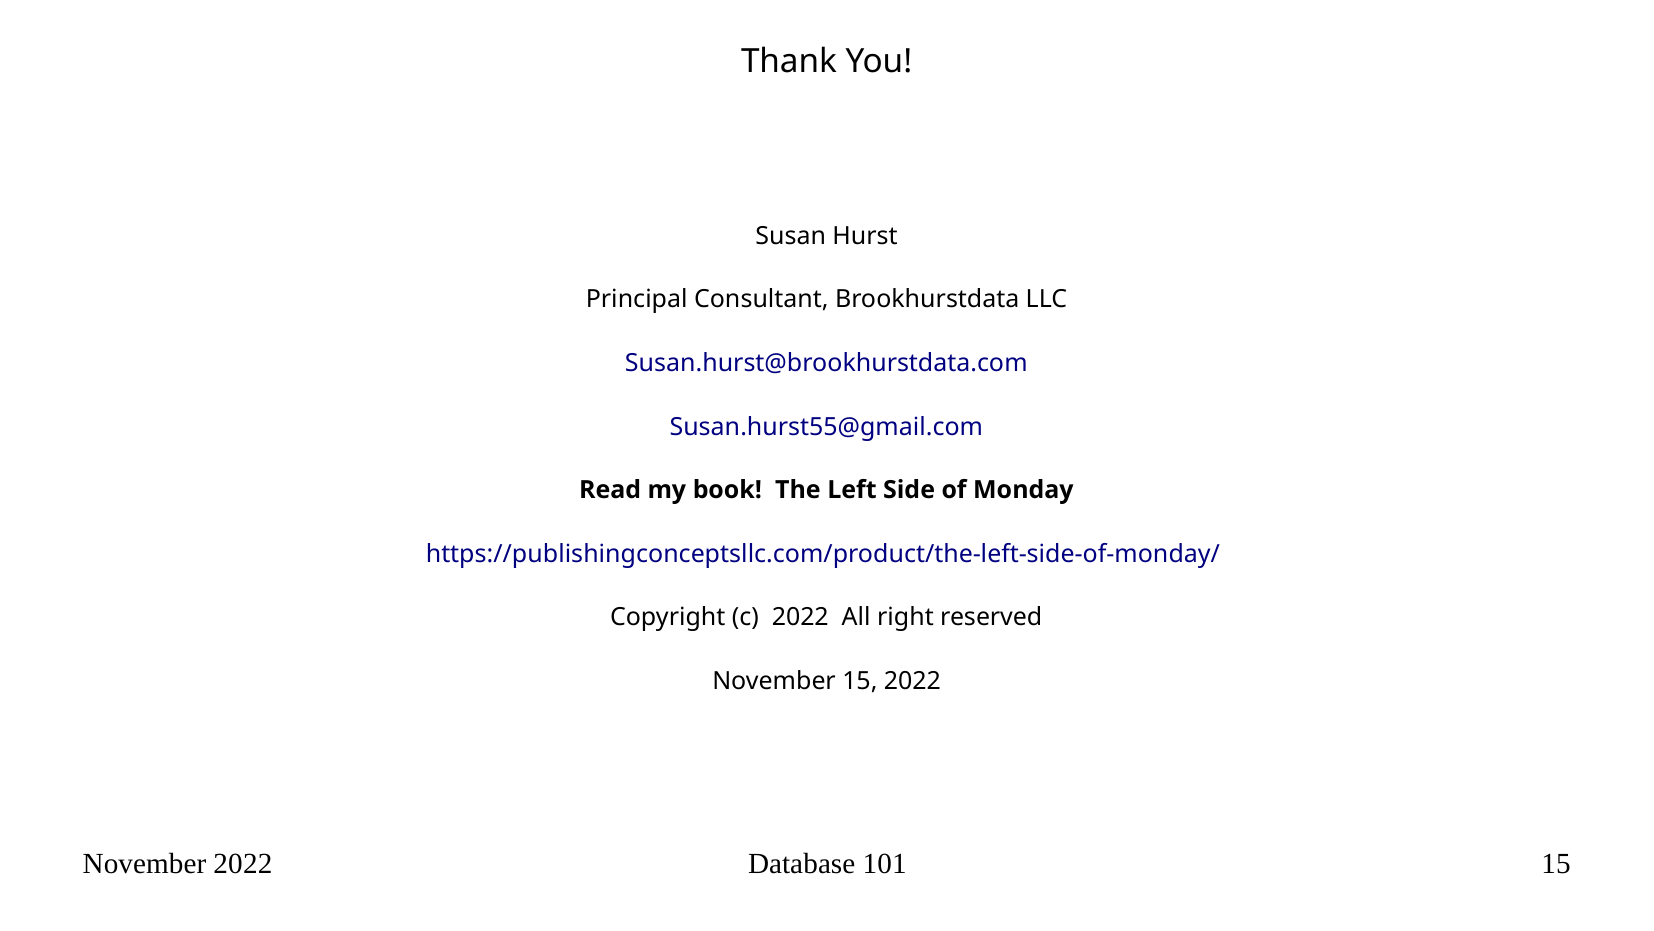

# Thank You!
Susan Hurst
Principal Consultant, Brookhurstdata LLC
Susan.hurst@brookhurstdata.com
Susan.hurst55@gmail.com
Read my book! The Left Side of Monday
https://publishingconceptsllc.com/product/the-left-side-of-monday/
Copyright (c) 2022 All right reserved
November 15, 2022
November 2022
Database 101
15